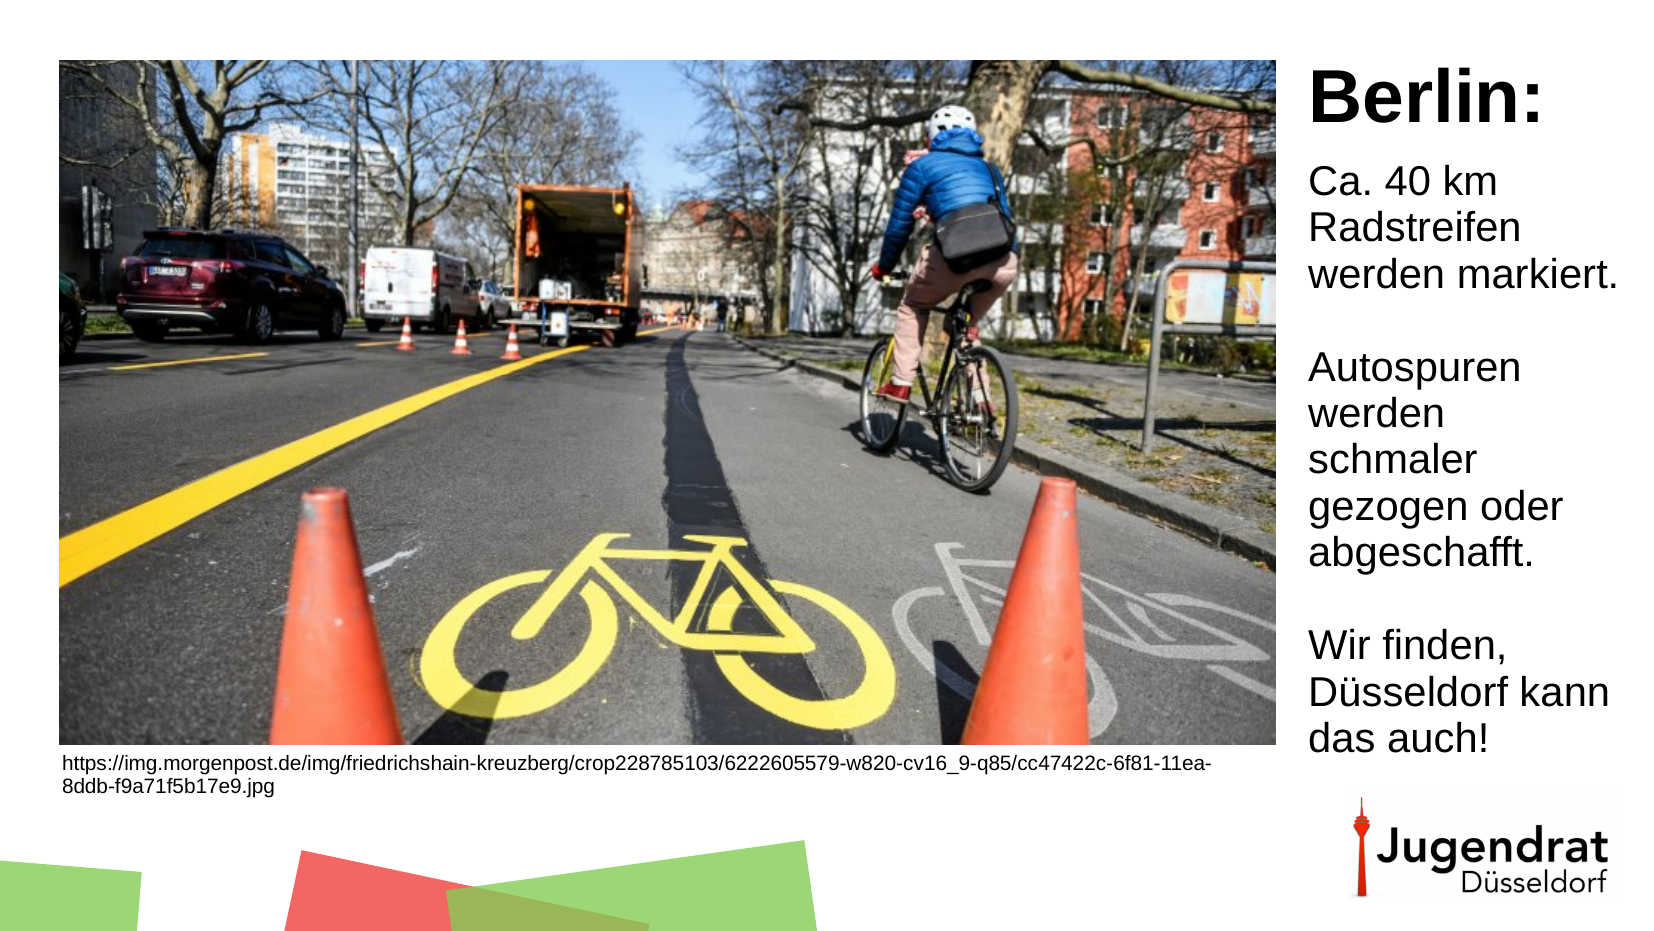

Berlin:
Ca. 40 km Radstreifen werden markiert.
Autospuren werden schmaler gezogen oder abgeschafft.
Wir finden, Düsseldorf kann das auch!
https://img.morgenpost.de/img/friedrichshain-kreuzberg/crop228785103/6222605579-w820-cv16_9-q85/cc47422c-6f81-11ea-8ddb-f9a71f5b17e9.jpg